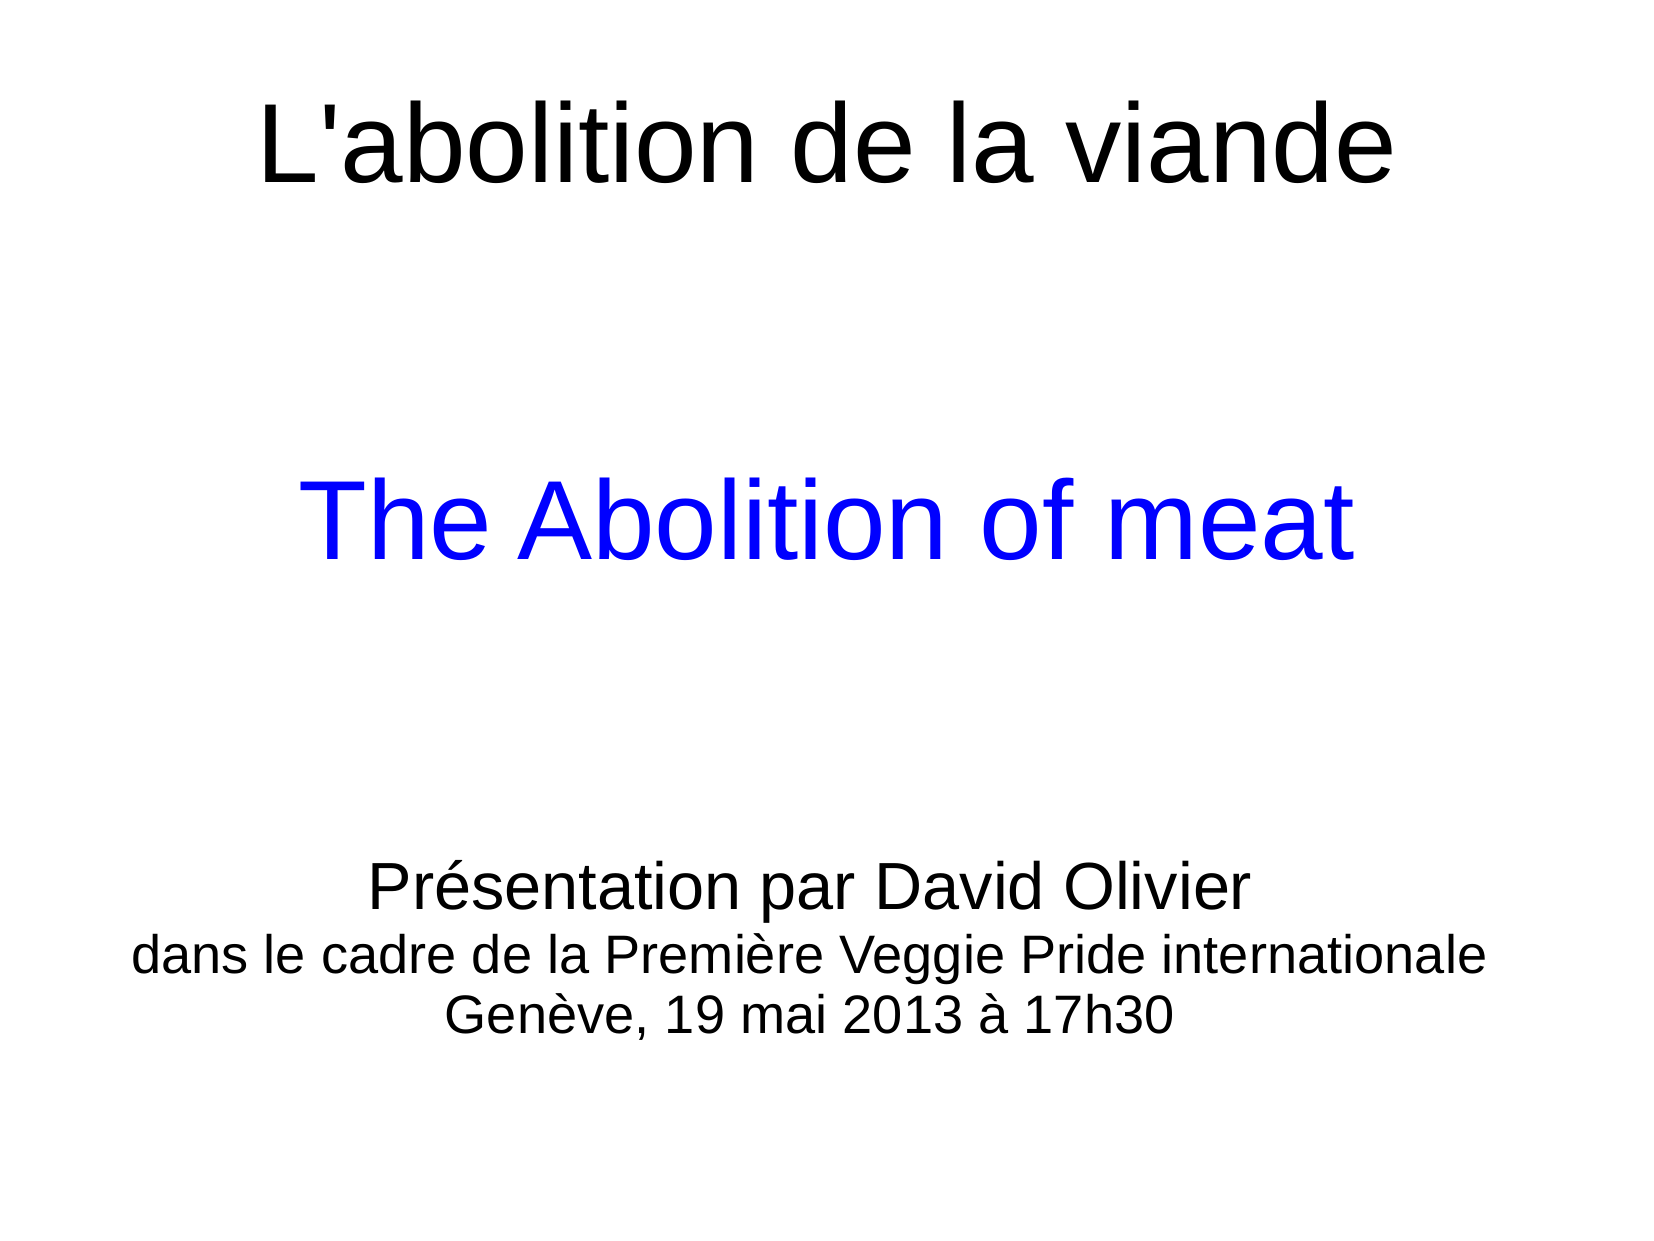

# L'abolition de la viande The Abolition of meat
Présentation par David Olivier
dans le cadre de la Première Veggie Pride internationale
Genève, 19 mai 2013 à 17h30